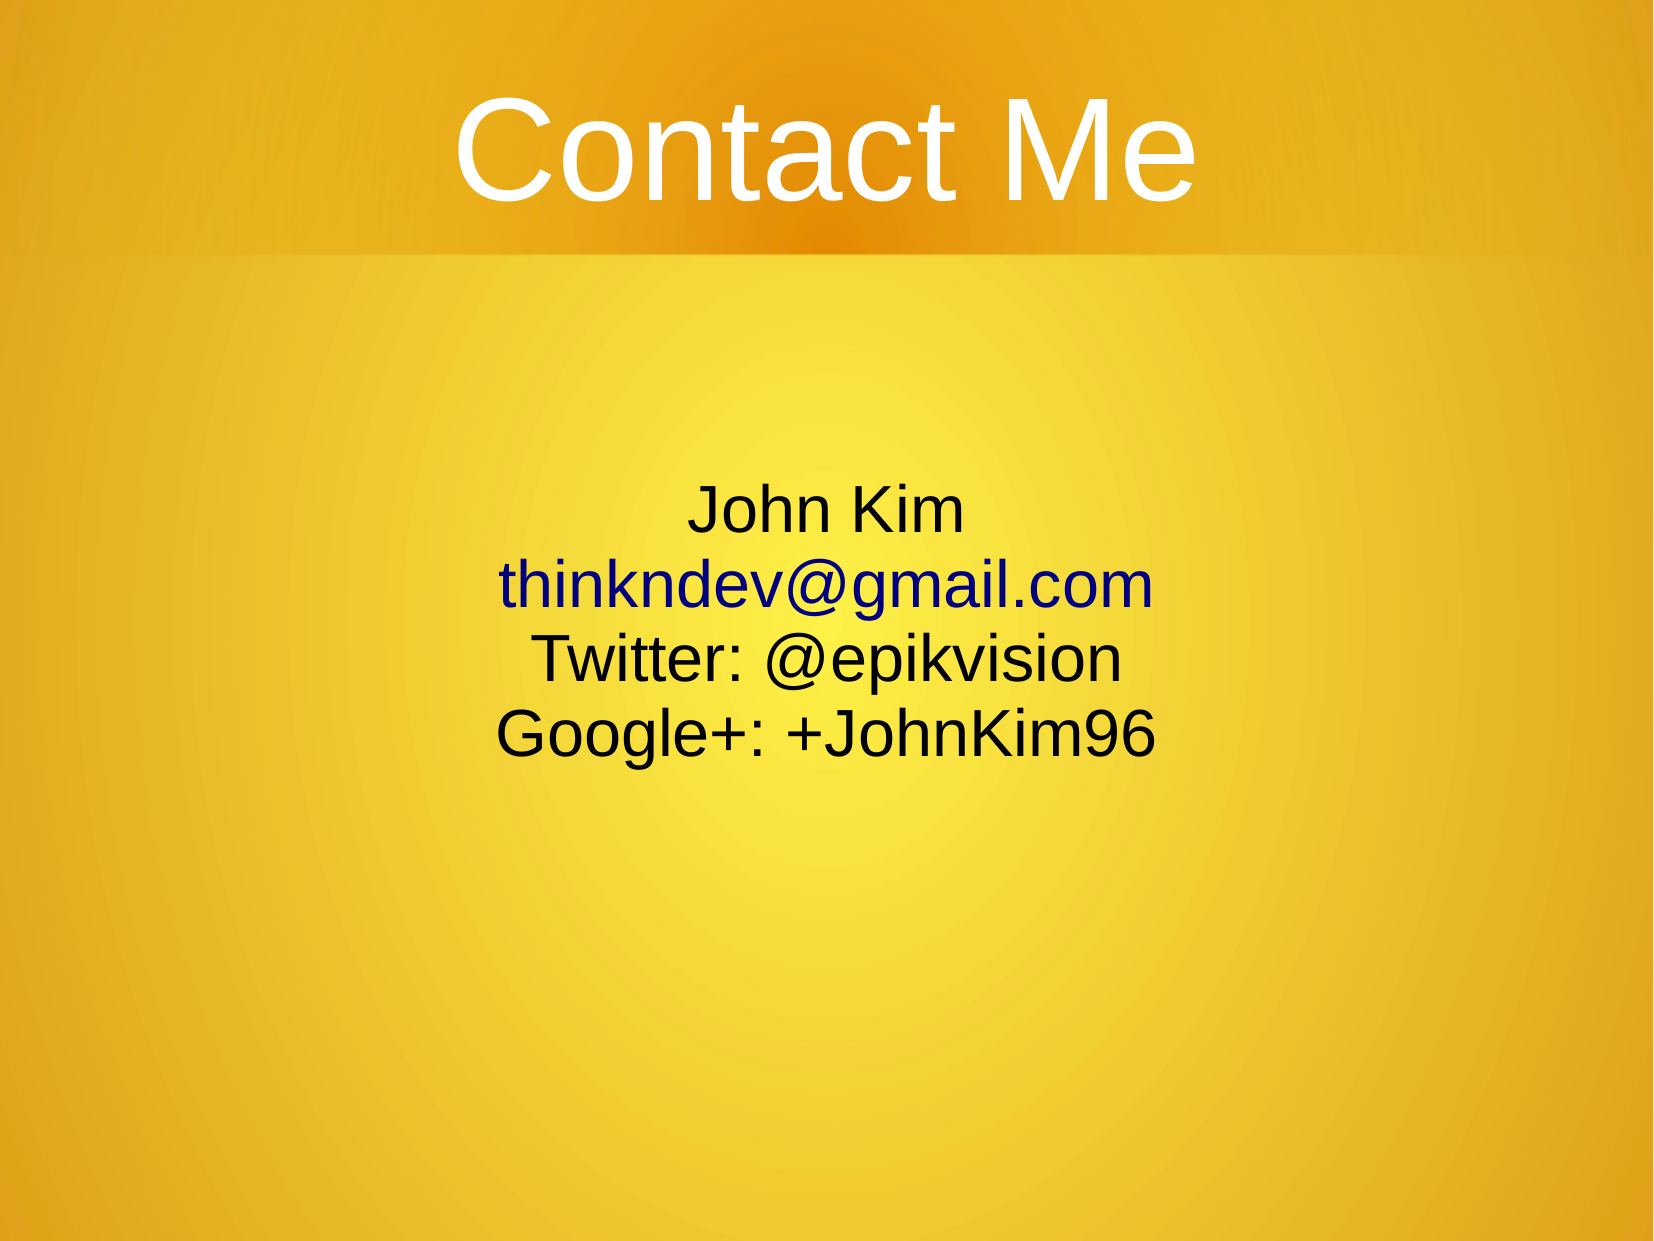

# Contact Me
John Kim
thinkndev@gmail.com
Twitter: @epikvision
Google+: +JohnKim96